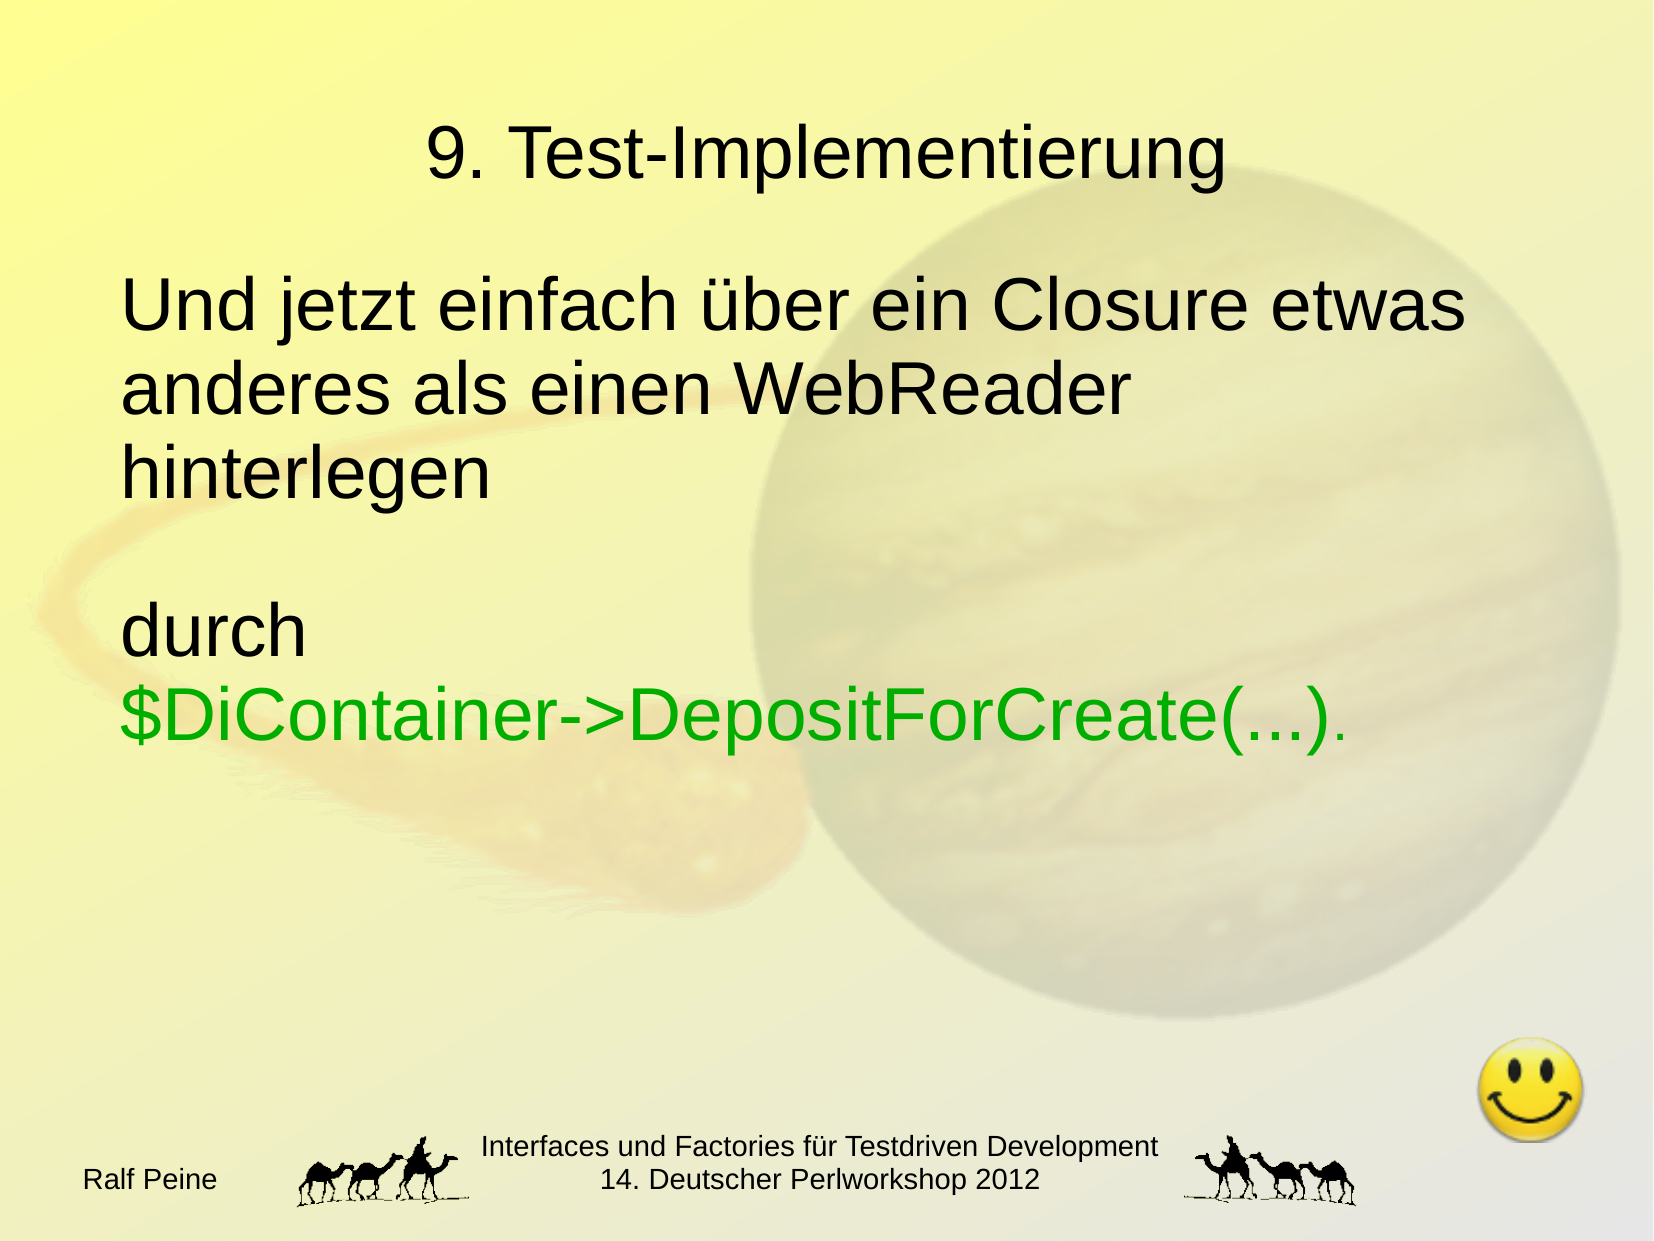

# 9. Test-Implementierung
Und jetzt einfach über ein Closure etwas anderes als einen WebReader hinterlegen
durch
$DiContainer->DepositForCreate(...).